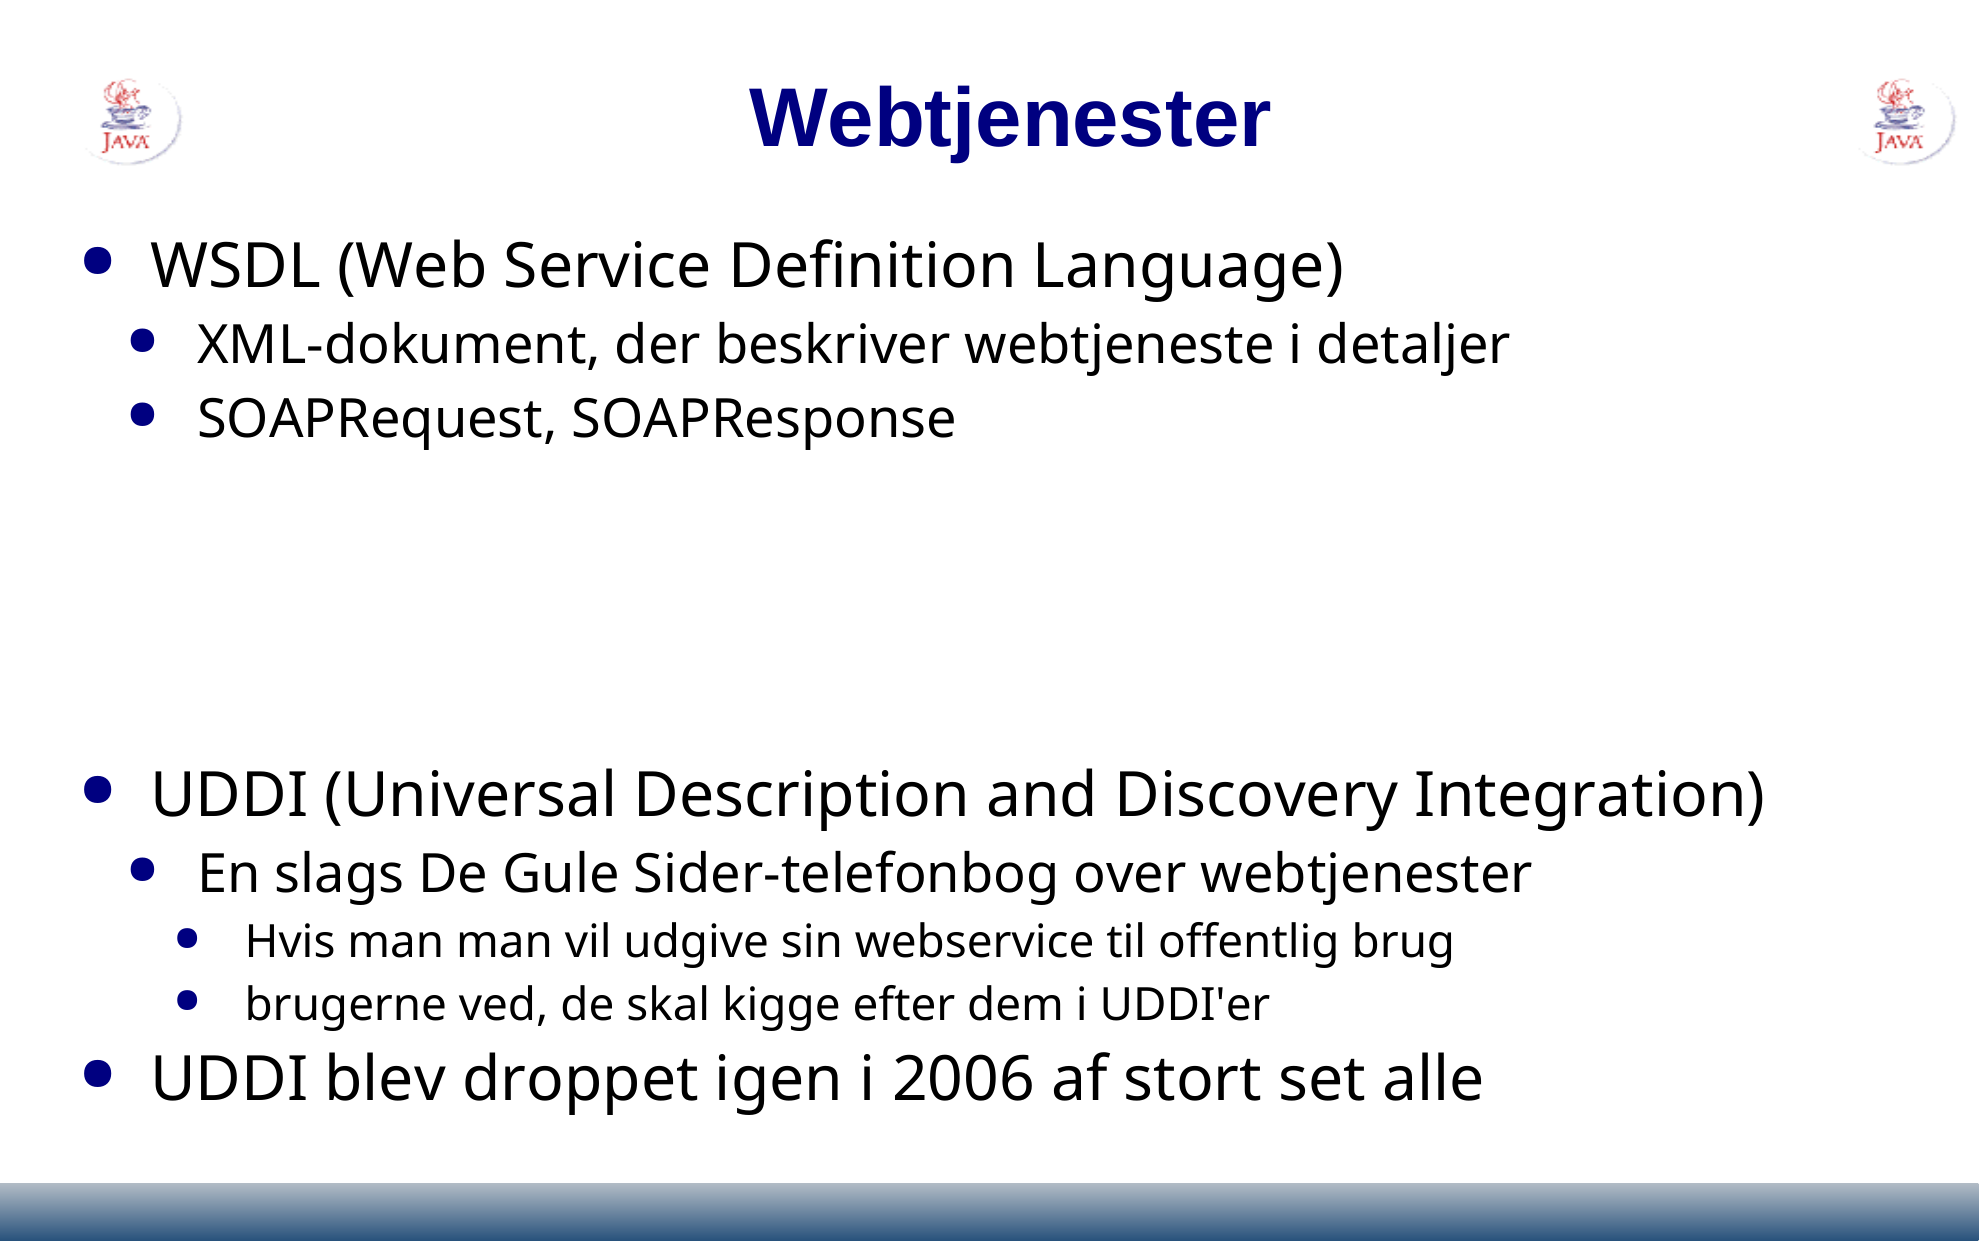

# Webtjenester
WSDL (Web Service Definition Language)
XML-dokument, der beskriver webtjeneste i detaljer
SOAPRequest, SOAPResponse
UDDI (Universal Description and Discovery Integration)
En slags De Gule Sider-telefonbog over webtjenester
Hvis man man vil udgive sin webservice til offentlig brug
brugerne ved, de skal kigge efter dem i UDDI'er
UDDI blev droppet igen i 2006 af stort set alle